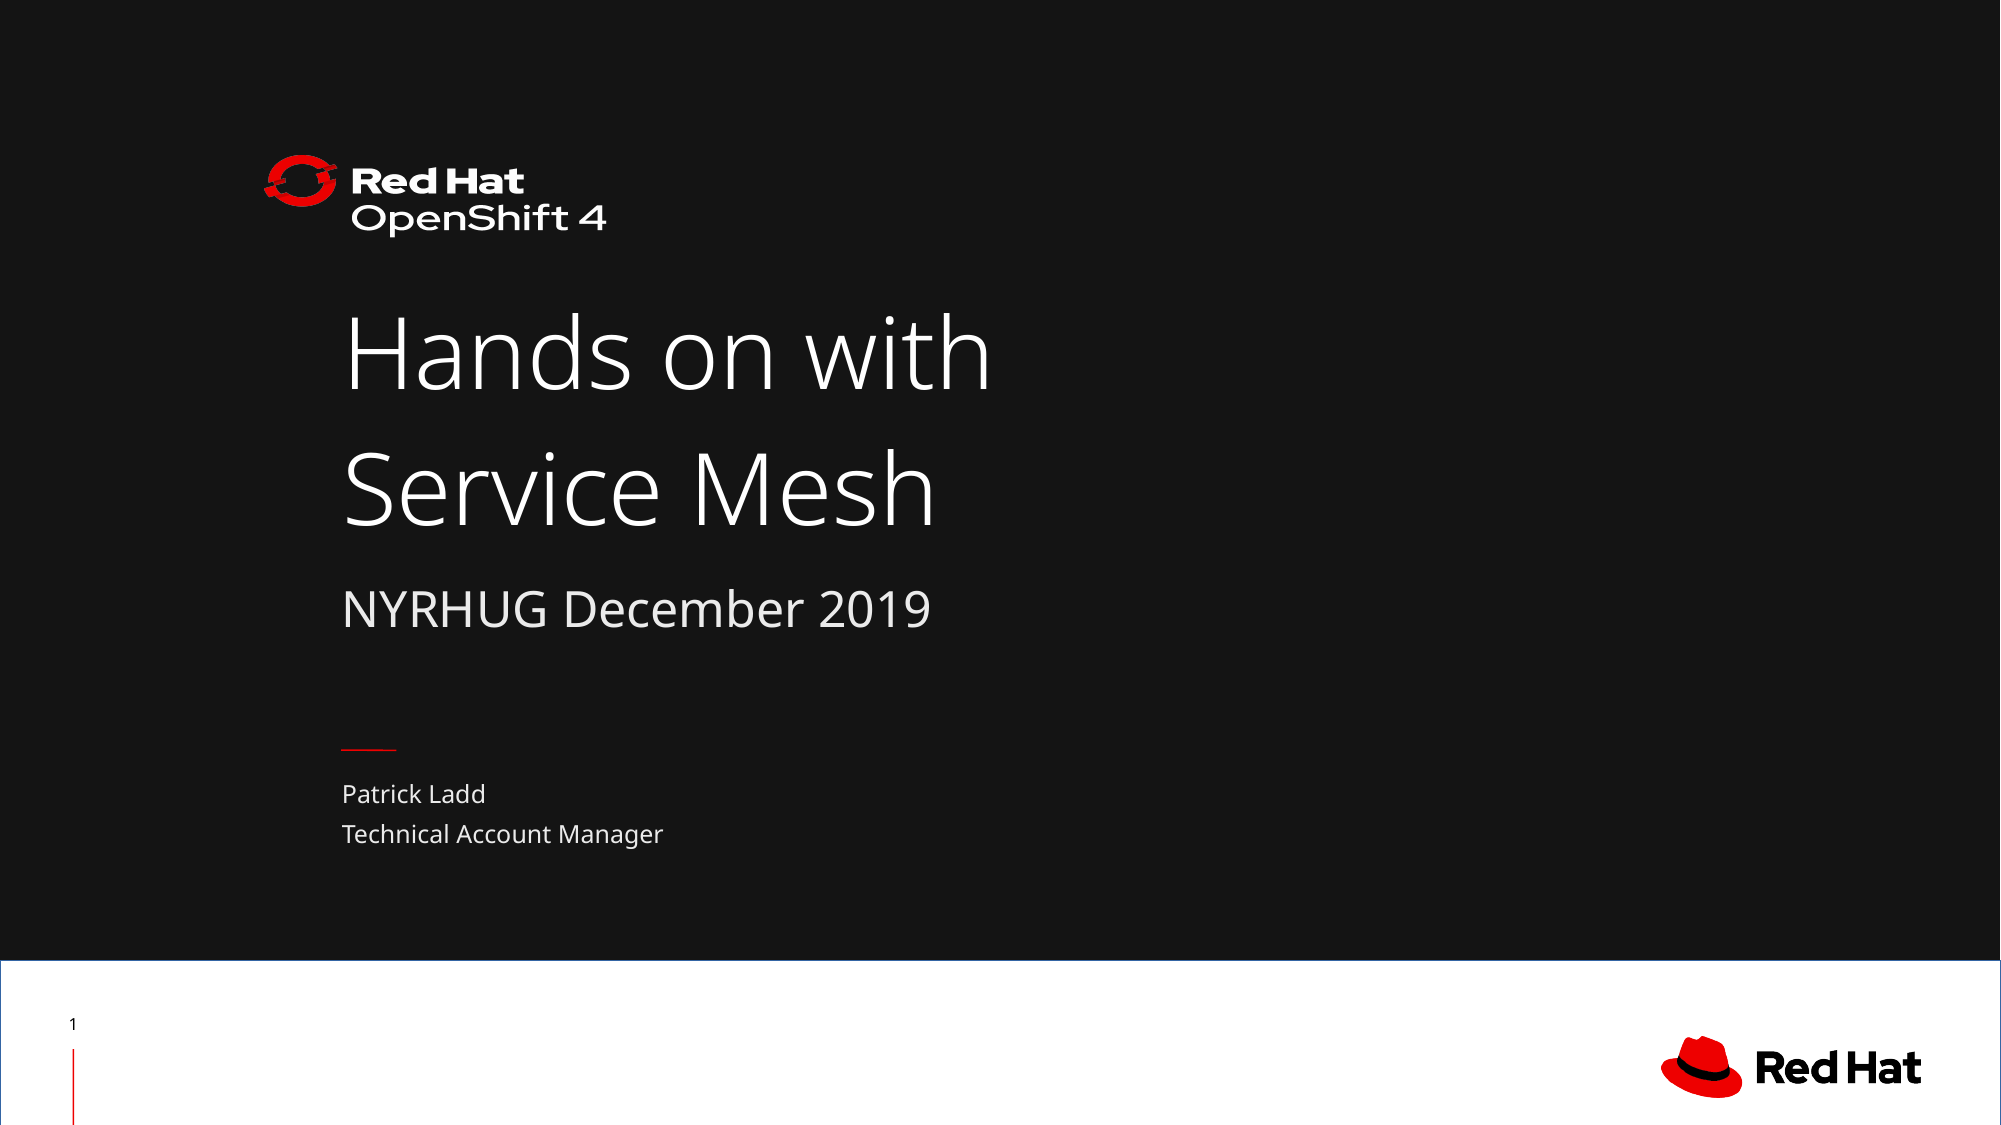

# Hands on with Service Mesh
NYRHUG December 2019
Patrick Ladd
Technical Account Manager
1